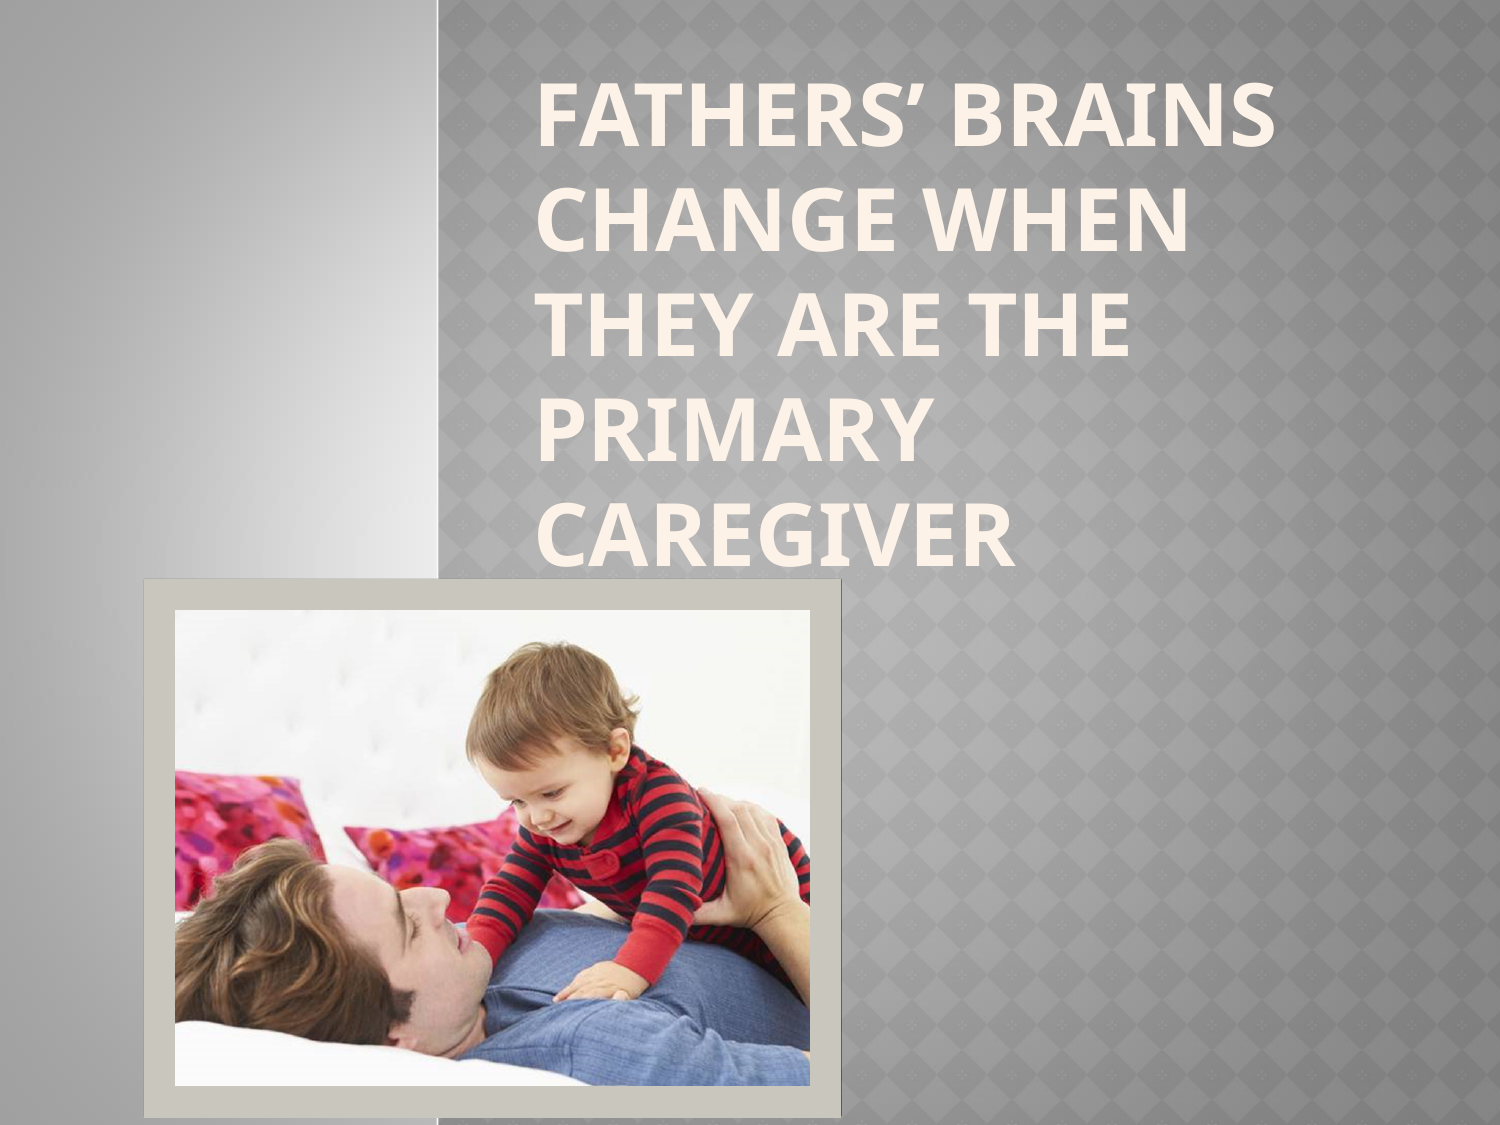

# Fathers’ brains change when they are the primary caregiver